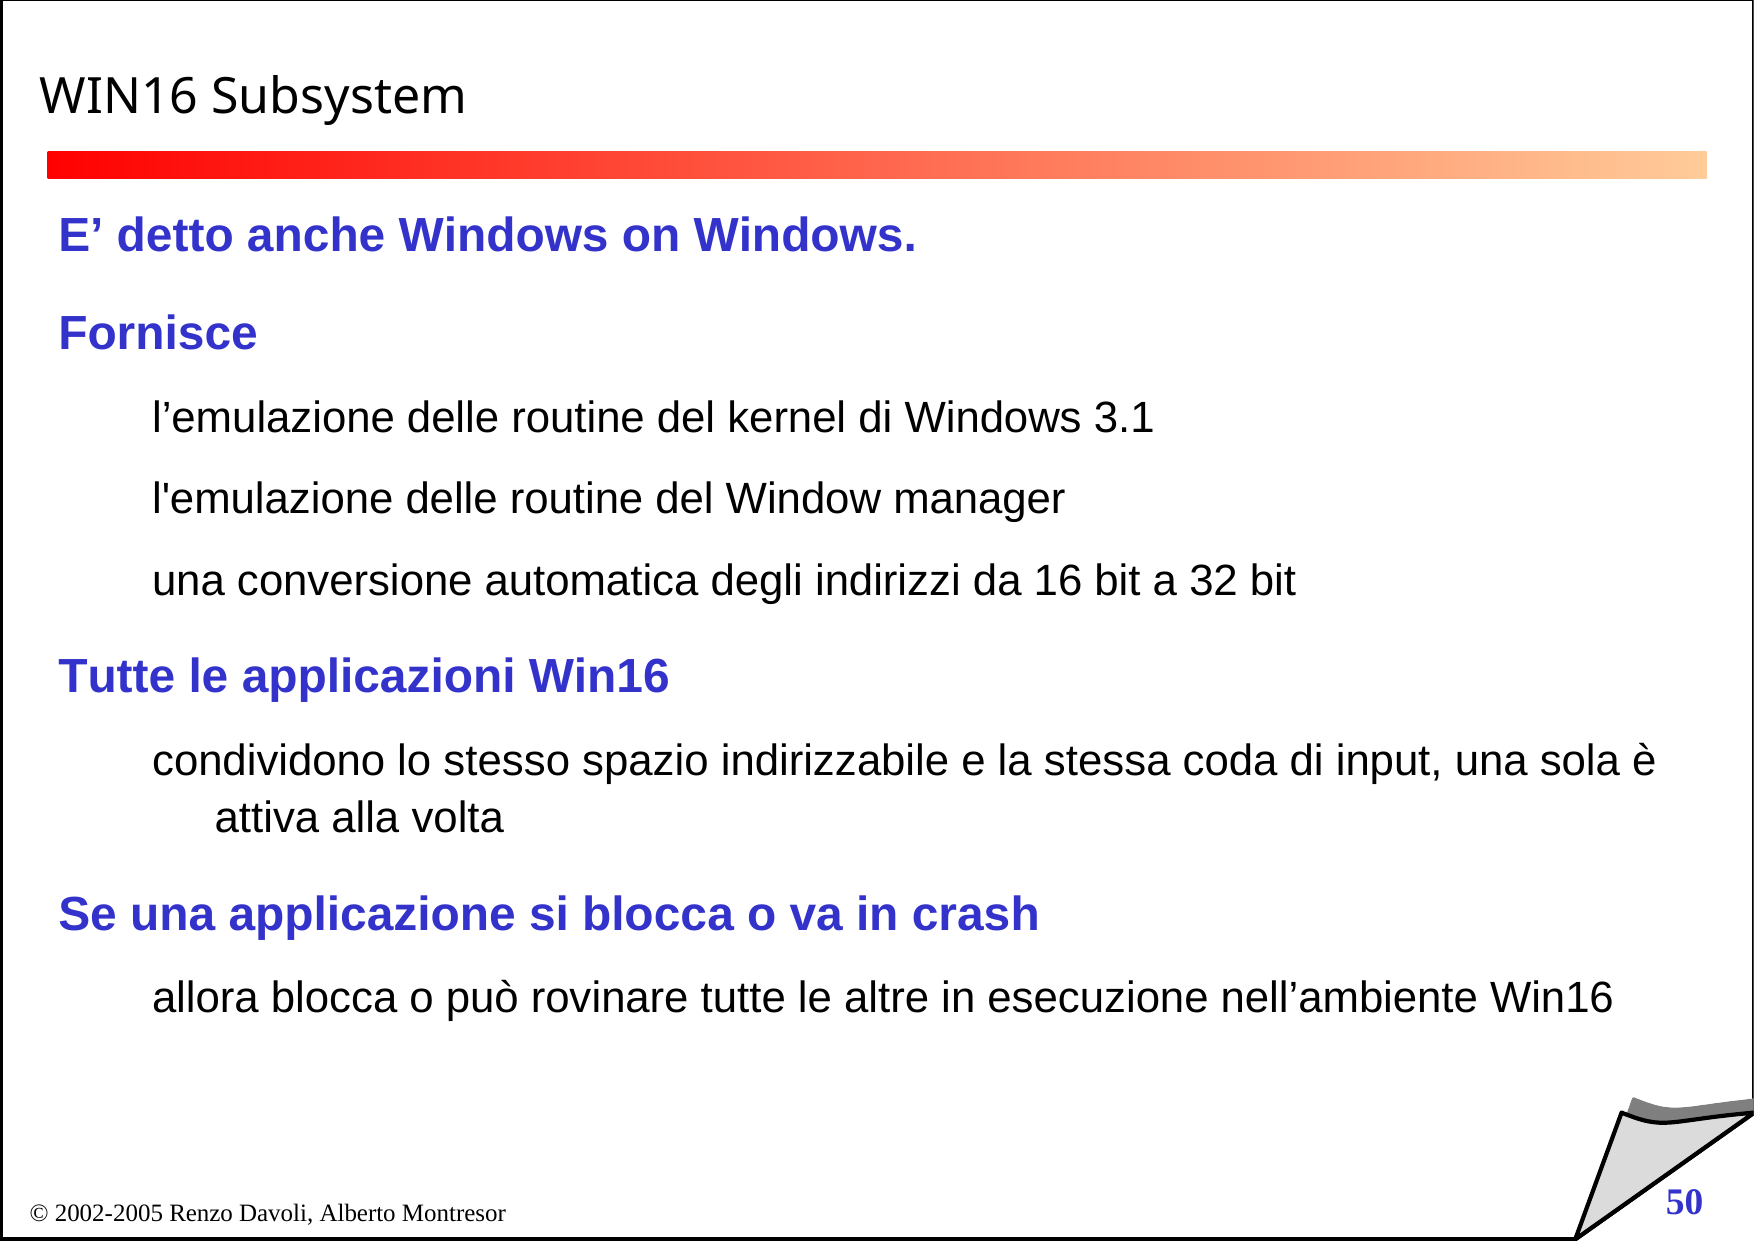

# WIN16 Subsystem
E’ detto anche Windows on Windows.
Fornisce
l’emulazione delle routine del kernel di Windows 3.1
l'emulazione delle routine del Window manager
una conversione automatica degli indirizzi da 16 bit a 32 bit
Tutte le applicazioni Win16
condividono lo stesso spazio indirizzabile e la stessa coda di input, una sola è attiva alla volta
Se una applicazione si blocca o va in crash
allora blocca o può rovinare tutte le altre in esecuzione nell’ambiente Win16